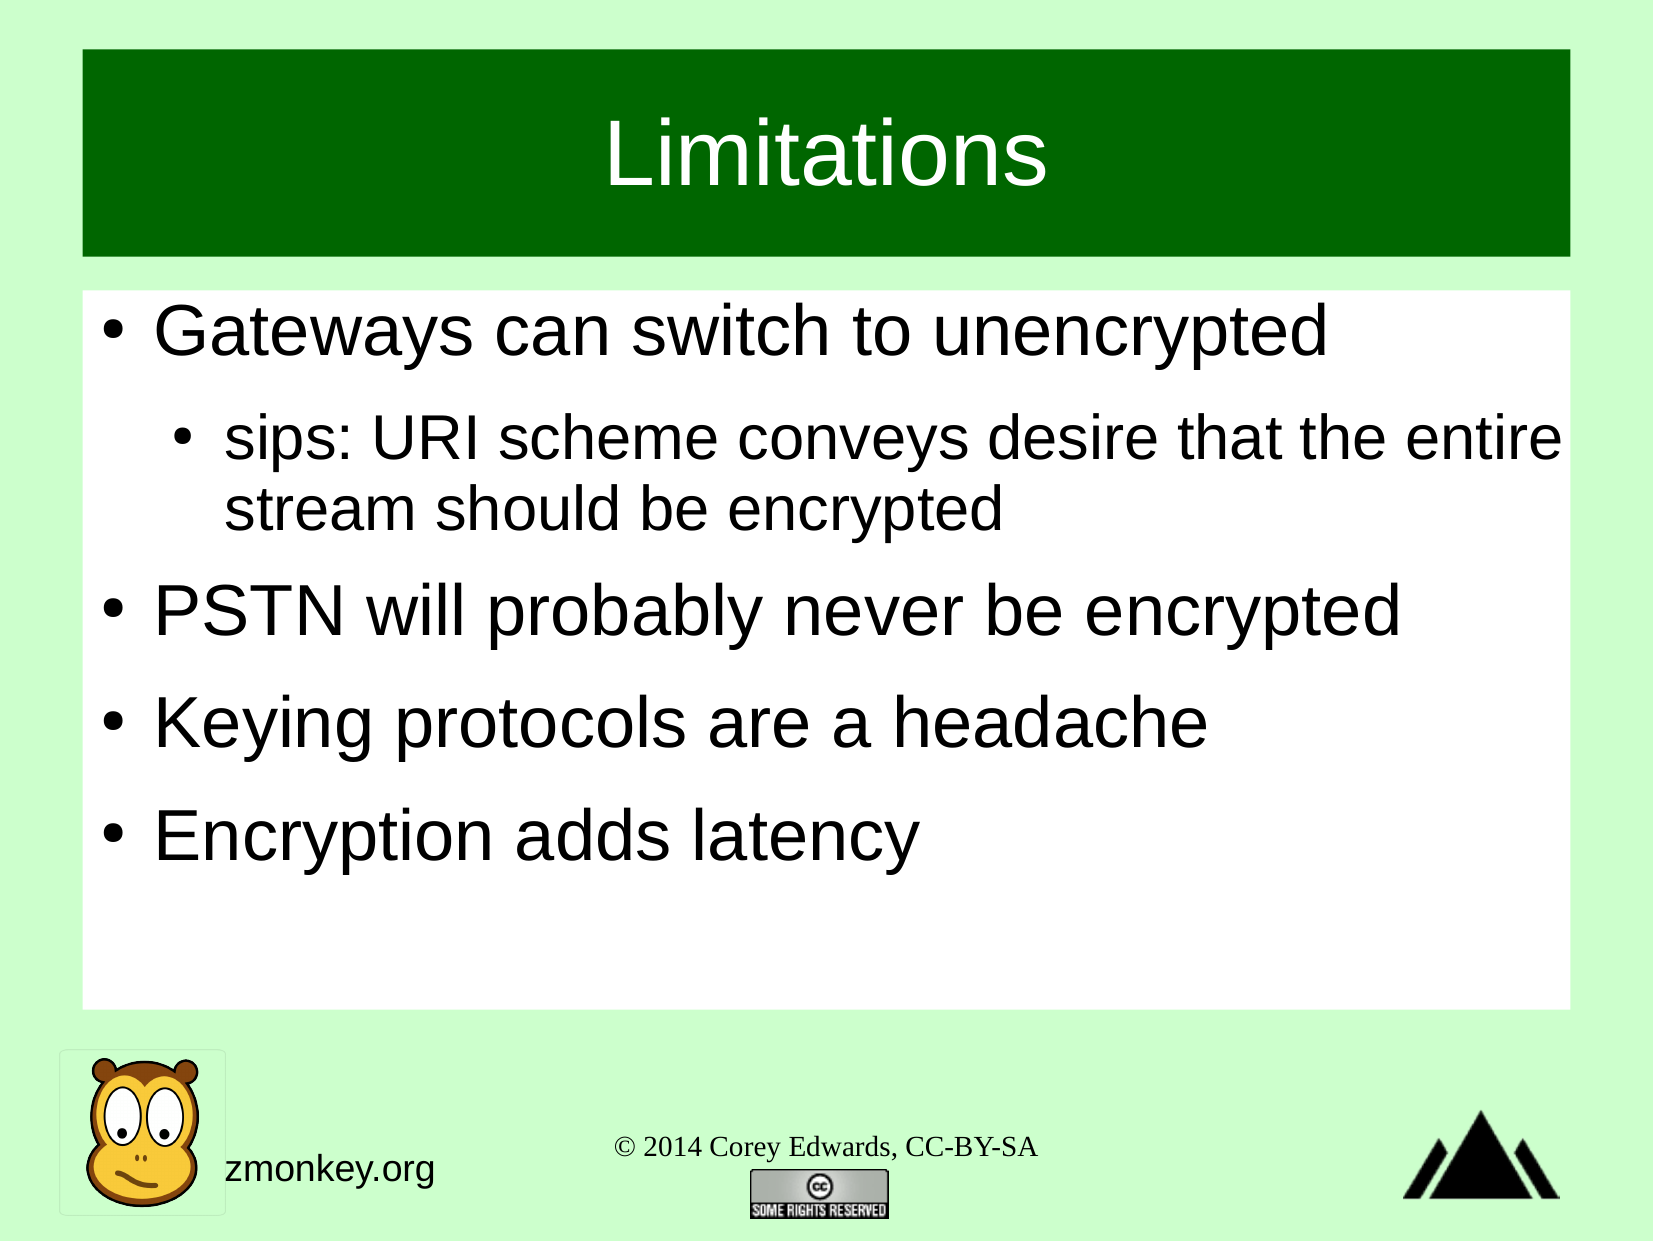

# Limitations
Gateways can switch to unencrypted
sips: URI scheme conveys desire that the entire stream should be encrypted
PSTN will probably never be encrypted
Keying protocols are a headache
Encryption adds latency